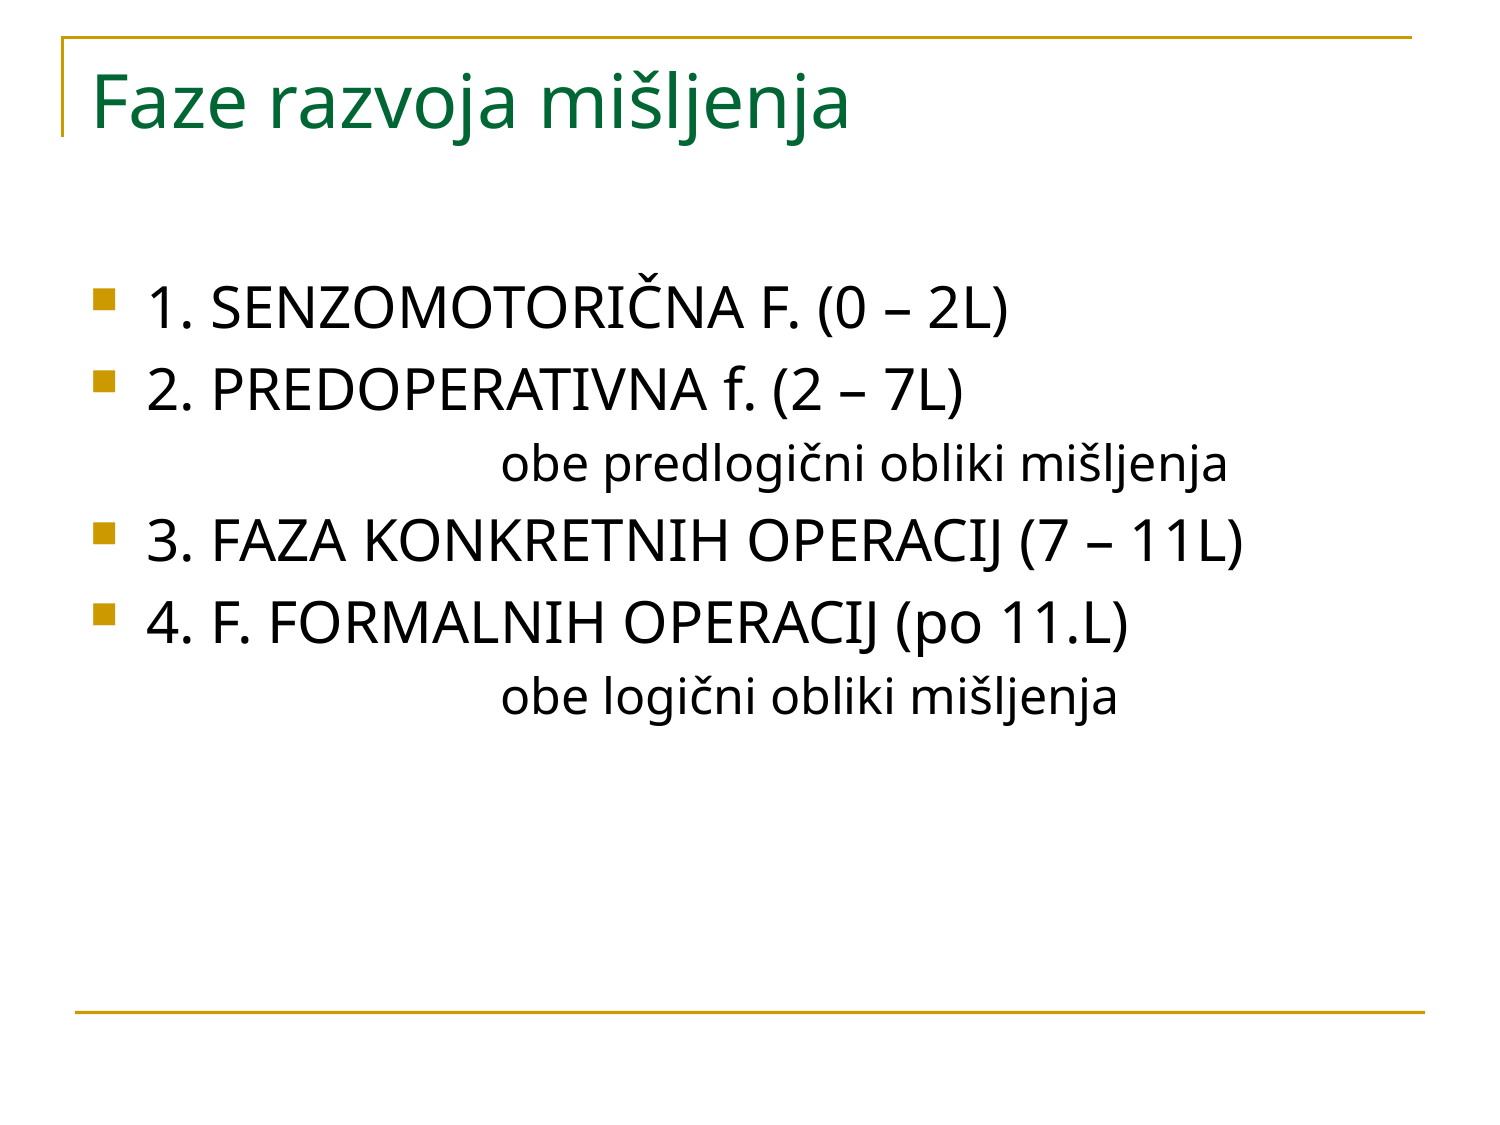

# Faze razvoja mišljenja
1. SENZOMOTORIČNA F. (0 – 2L)
2. PREDOPERATIVNA f. (2 – 7L)
					obe predlogični obliki mišljenja
3. FAZA KONKRETNIH OPERACIJ (7 – 11L)
4. F. FORMALNIH OPERACIJ (po 11.L)
					obe logični obliki mišljenja